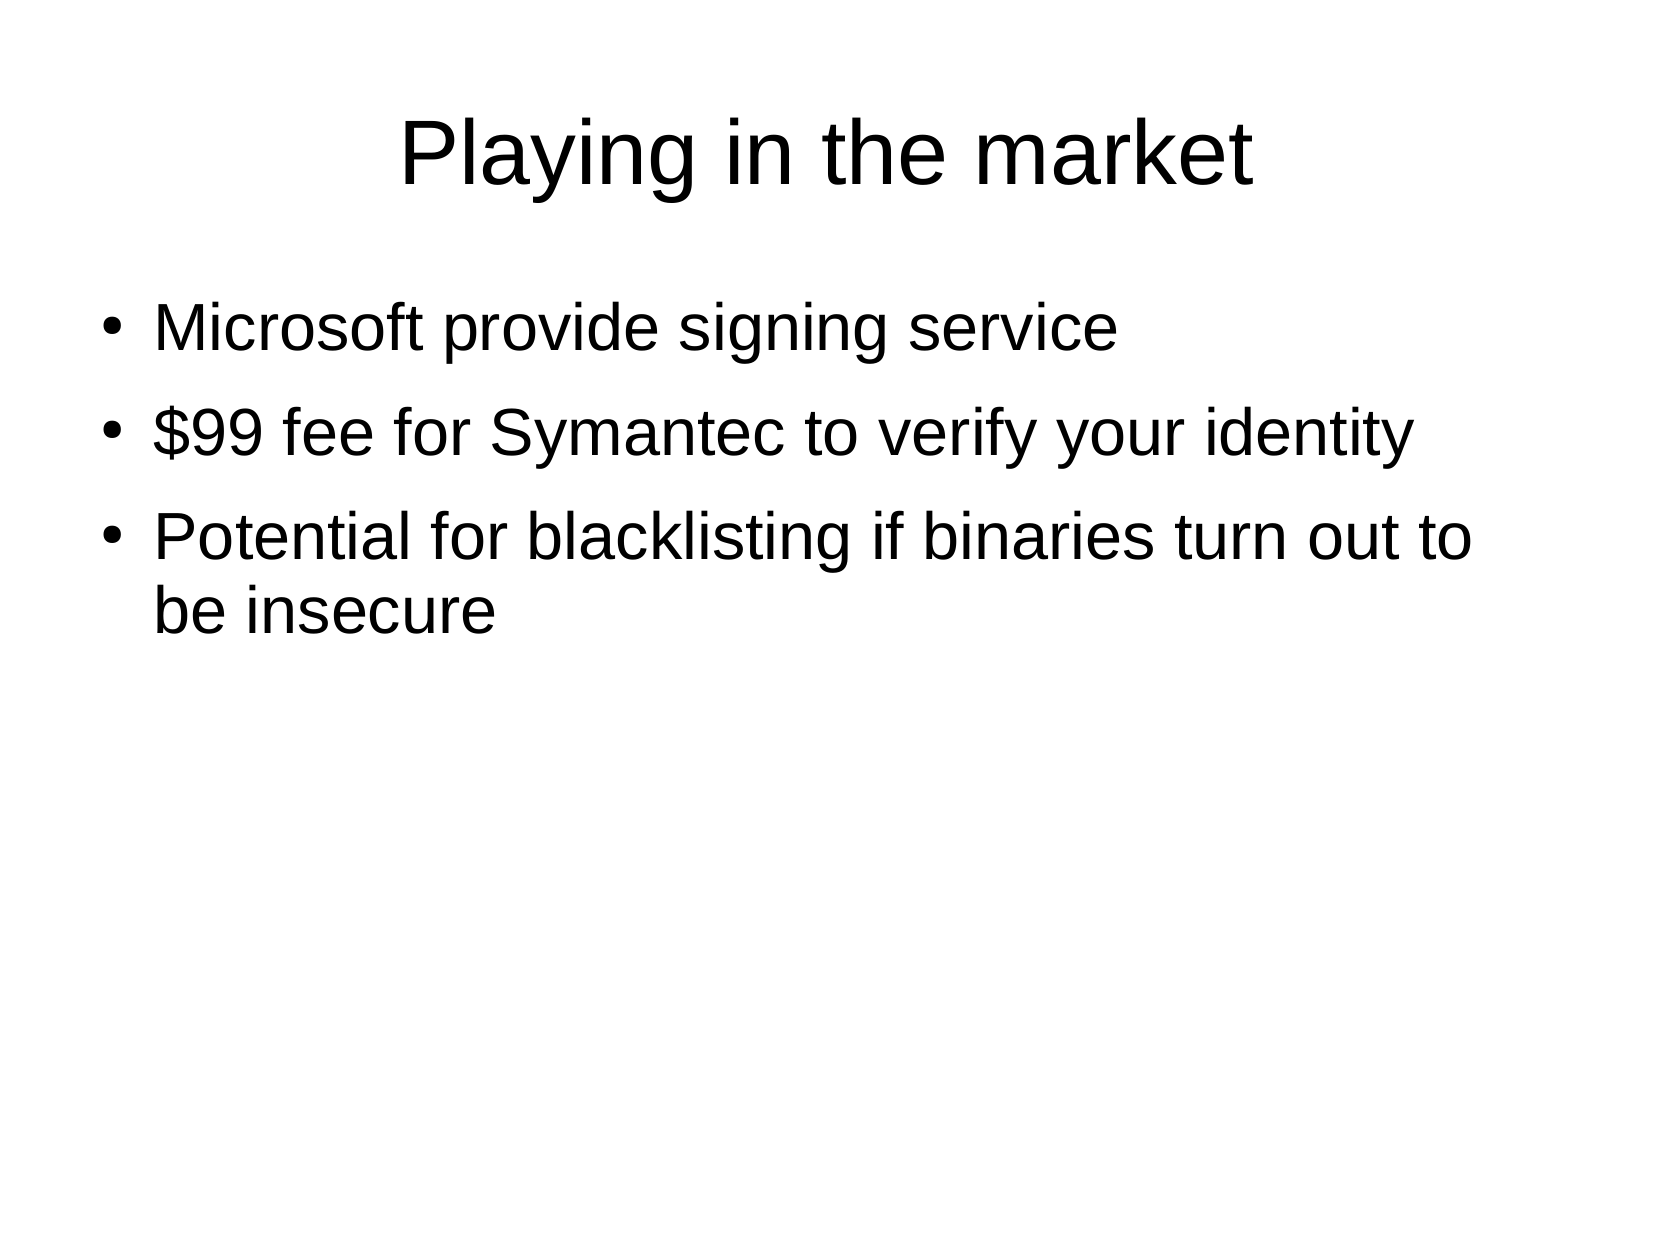

# Playing in the market
Microsoft provide signing service
$99 fee for Symantec to verify your identity
Potential for blacklisting if binaries turn out to be insecure